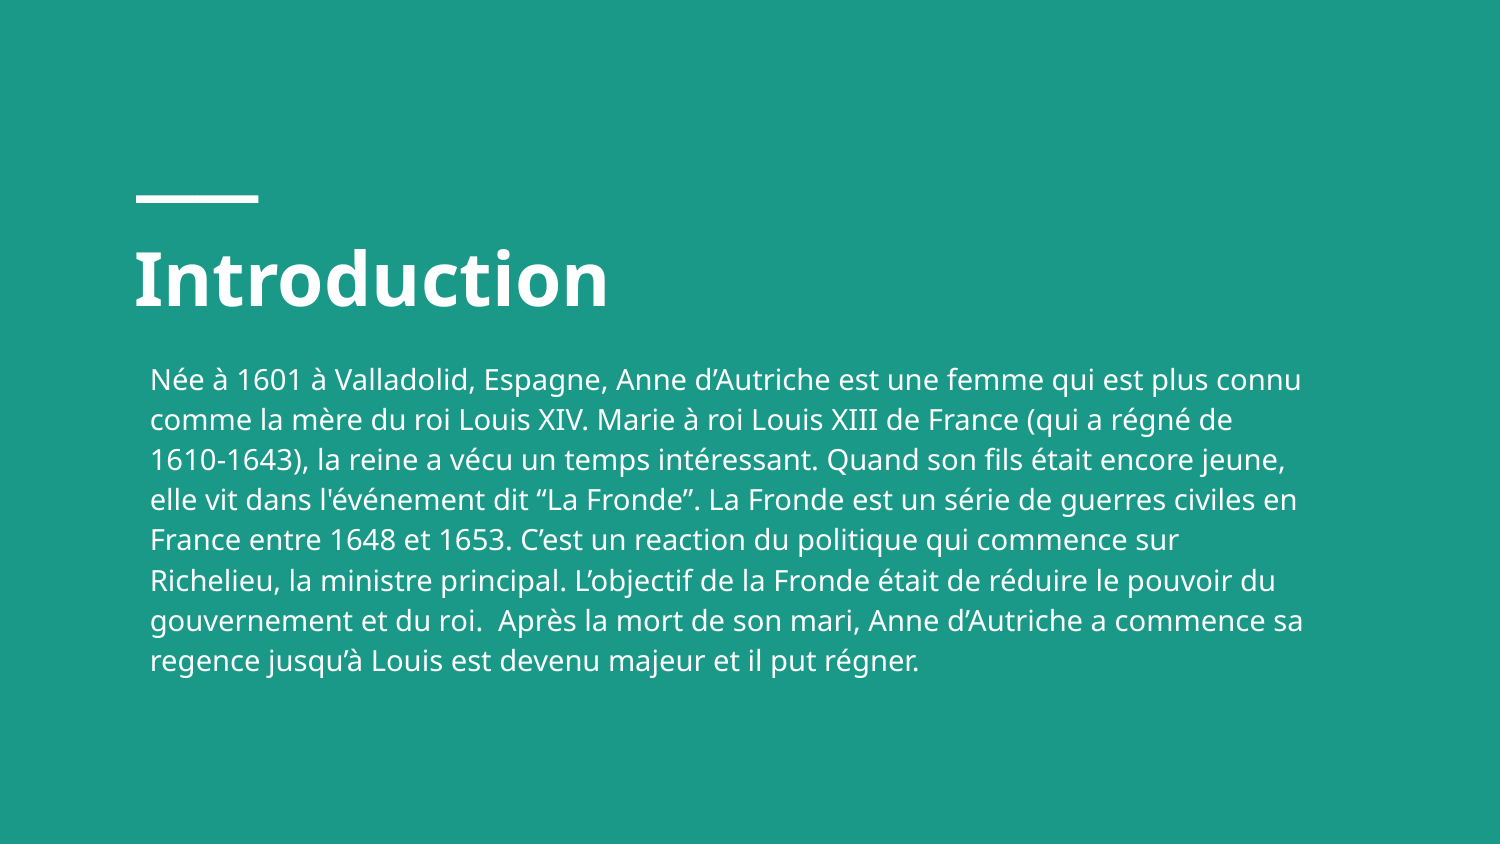

# Introduction
Née à 1601 à Valladolid, Espagne, Anne d’Autriche est une femme qui est plus connu comme la mère du roi Louis XIV. Marie à roi Louis XIII de France (qui a régné de 1610-1643), la reine a vécu un temps intéressant. Quand son fils était encore jeune, elle vit dans l'événement dit “La Fronde”. La Fronde est un série de guerres civiles en France entre 1648 et 1653. C’est un reaction du politique qui commence sur Richelieu, la ministre principal. L’objectif de la Fronde était de réduire le pouvoir du gouvernement et du roi. Après la mort de son mari, Anne d’Autriche a commence sa regence jusqu’à Louis est devenu majeur et il put régner.